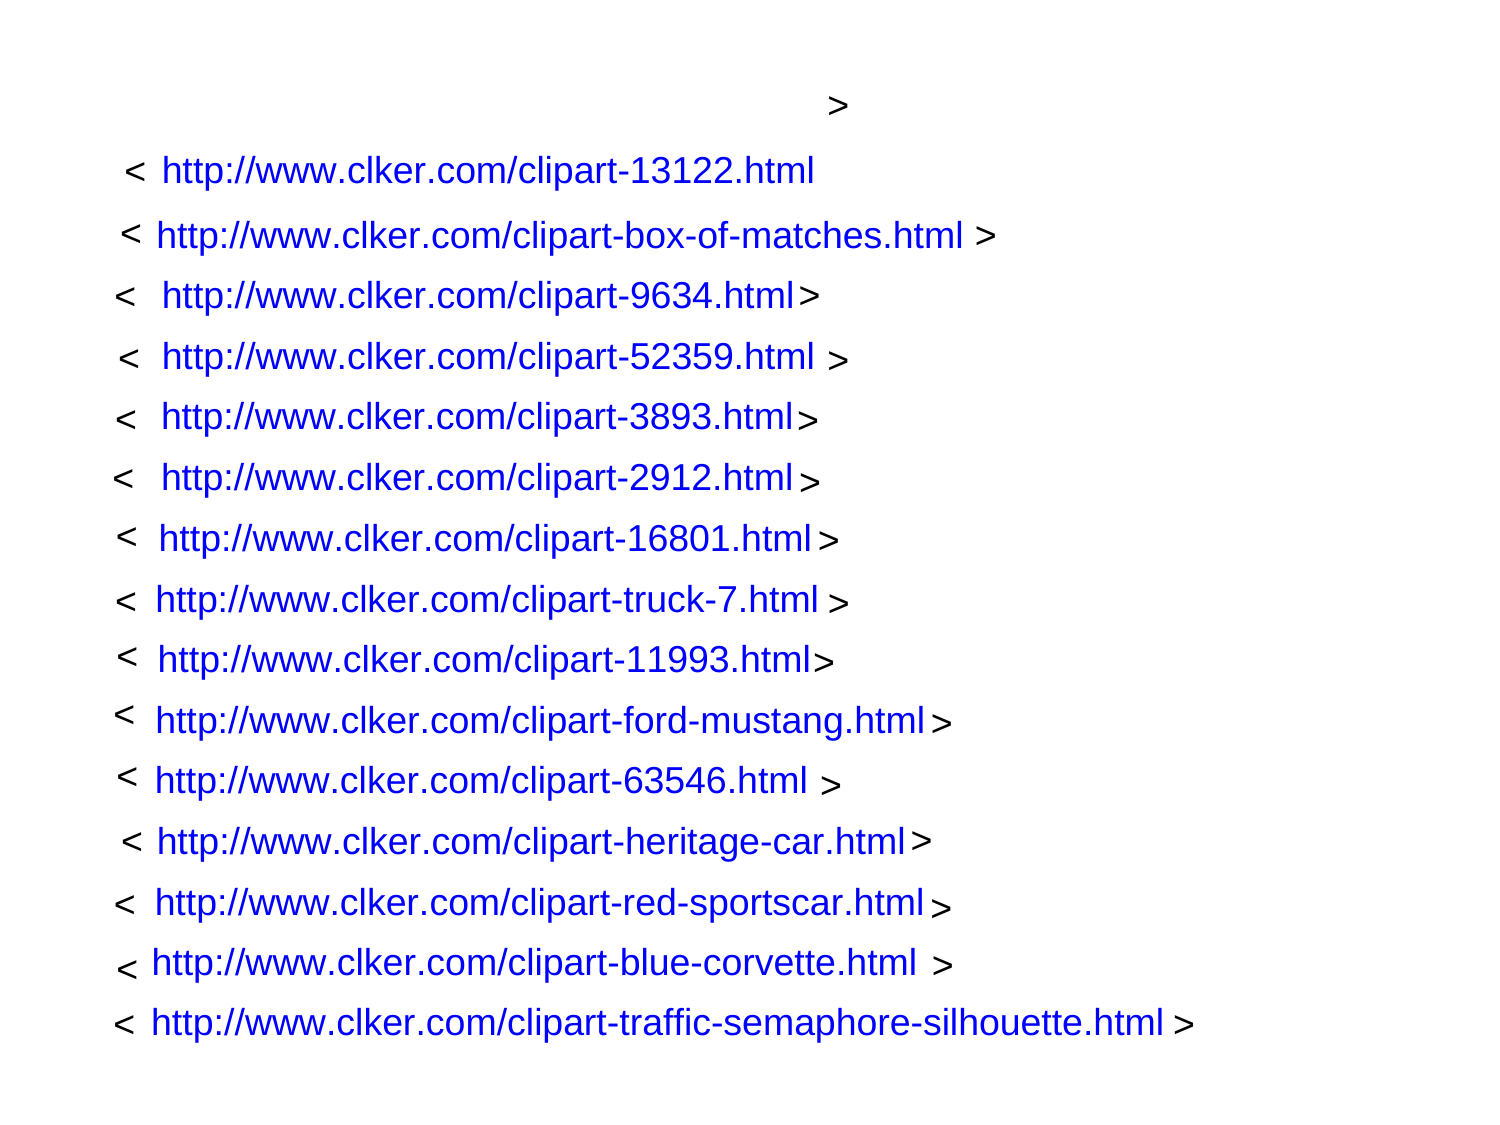

>
http://www.clker.com/clipart-13122.html
<
<
http://www.clker.com/clipart-box-of-matches.html
>
>
http://www.clker.com/clipart-9634.html
<
http://www.clker.com/clipart-52359.html
<
>
http://www.clker.com/clipart-3893.html
<
>
http://www.clker.com/clipart-2912.html
<
>
<
http://www.clker.com/clipart-16801.html
>
http://www.clker.com/clipart-truck-7.html
<
>
<
http://www.clker.com/clipart-11993.html
>
<
http://www.clker.com/clipart-ford-mustang.html
>
<
http://www.clker.com/clipart-63546.html
>
>
<
http://www.clker.com/clipart-heritage-car.html
http://www.clker.com/clipart-red-sportscar.html
<
>
http://www.clker.com/clipart-blue-corvette.html
>
<
http://www.clker.com/clipart-traffic-semaphore-silhouette.html
<
>